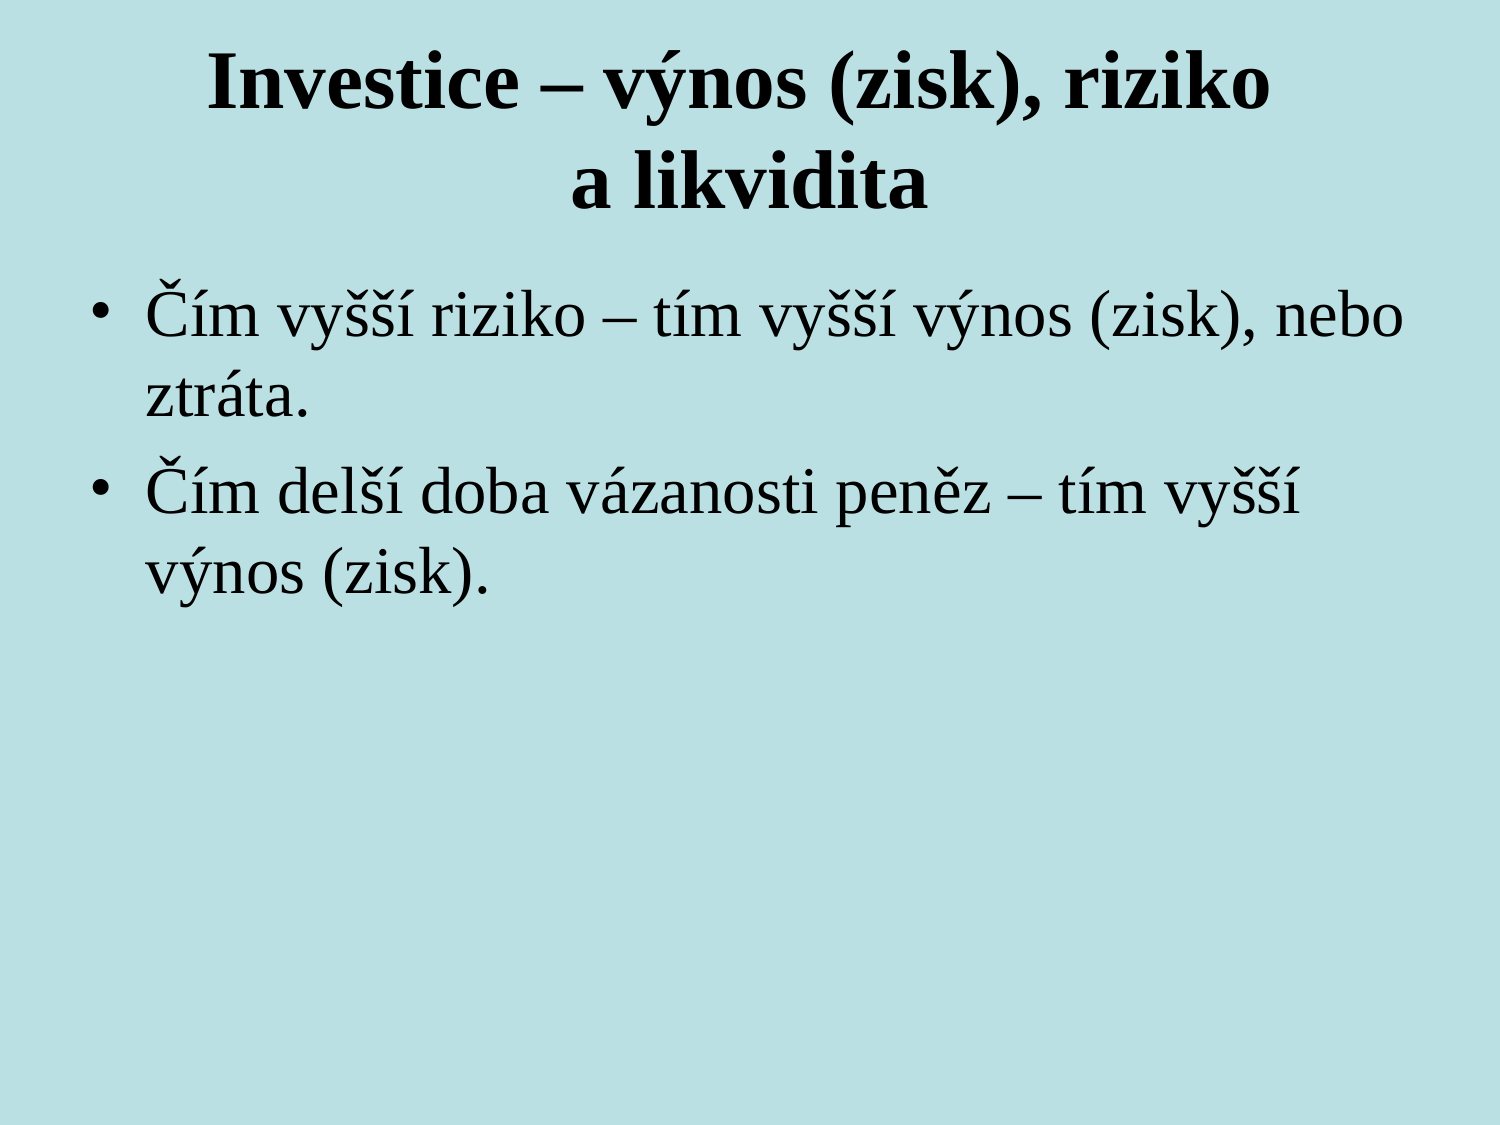

# Investice – výnos (zisk), riziko a likvidita
Čím vyšší riziko – tím vyšší výnos (zisk), nebo ztráta.
Čím delší doba vázanosti peněz – tím vyšší výnos (zisk).